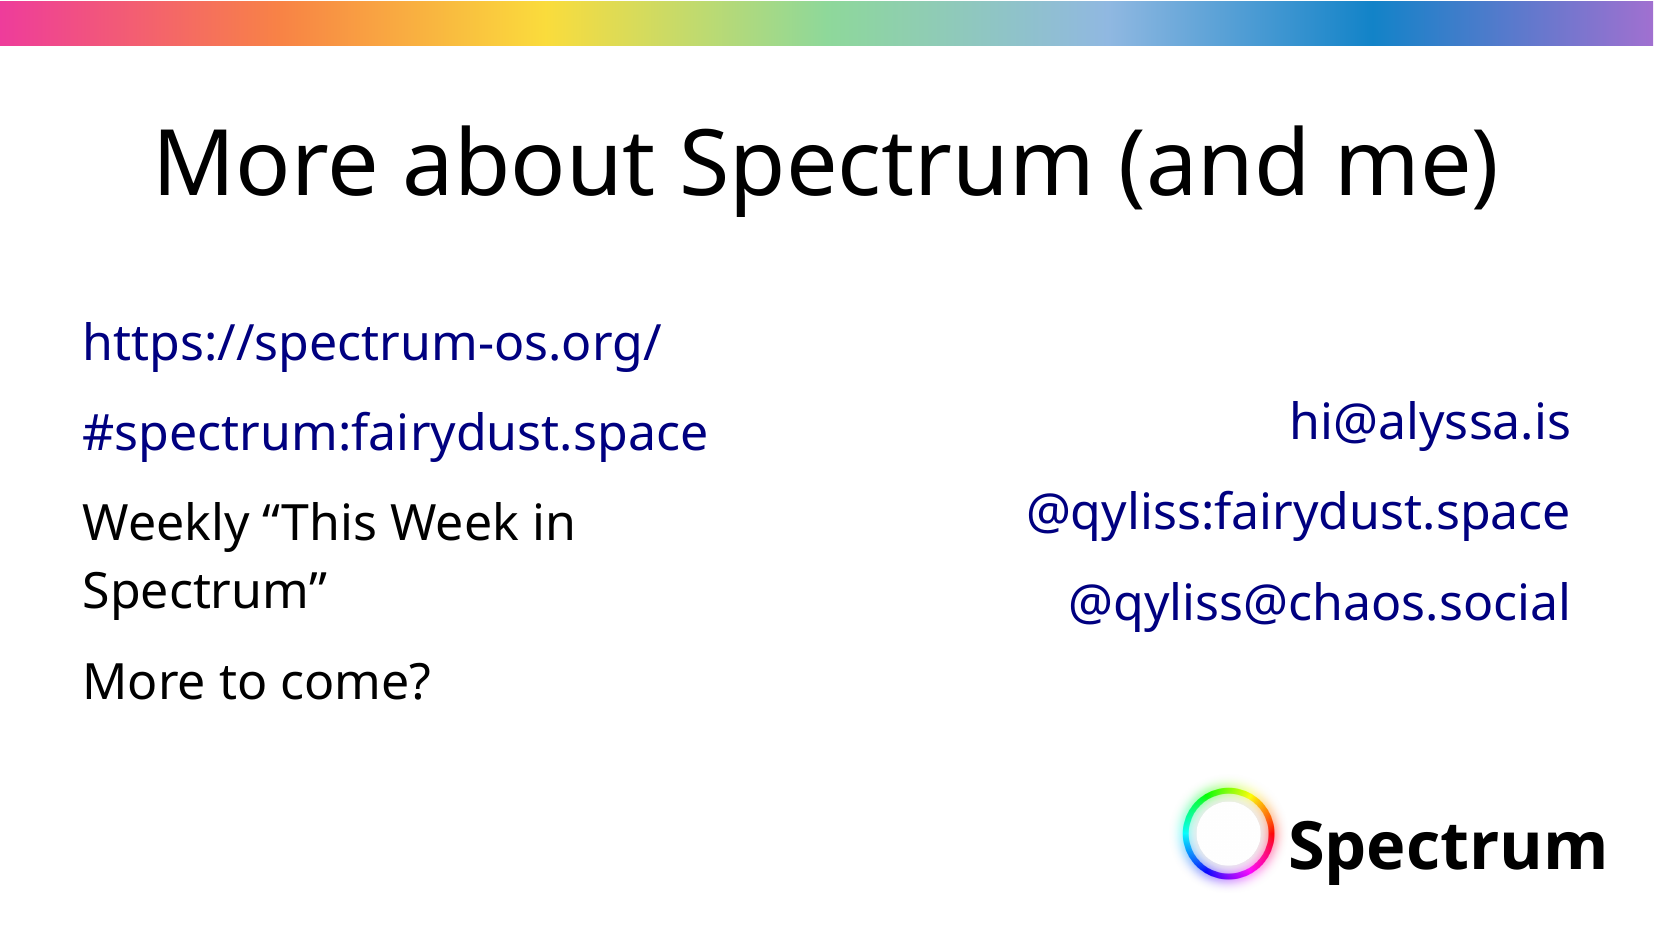

More about Spectrum (and me)
https://spectrum-os.org/
#spectrum:fairydust.space
Weekly “This Week in Spectrum”
More to come?
# hi@alyssa.is
@qyliss:fairydust.space
@qyliss@chaos.social